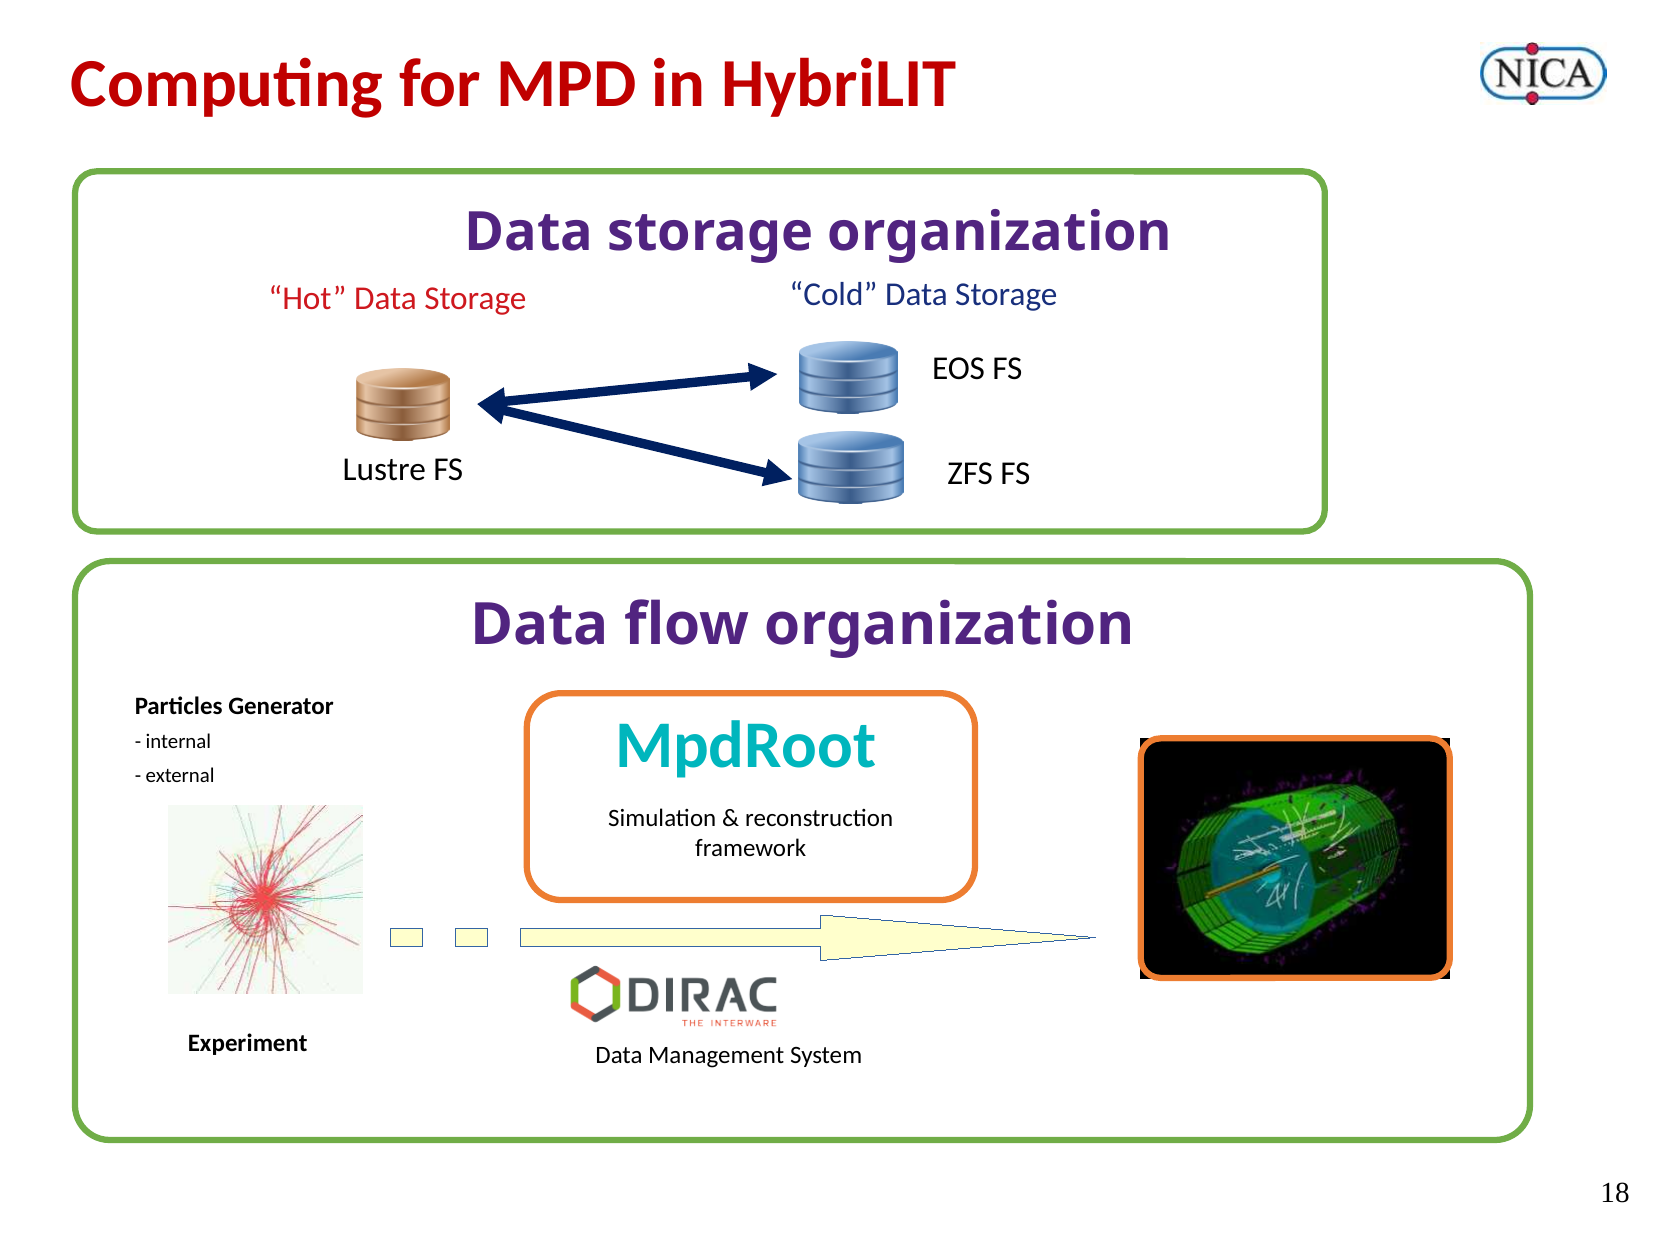

# Computing for MPD in HybriLIT
Data storage organization
“Cold” Data Storage
“Hot” Data Storage
EOS FS
ZFS FS
Lustre FS
Data flow organization
Particles Generator
- internal
- external
MpdRoot
Simulation & reconstruction framework
Experiment
Data Management System
18